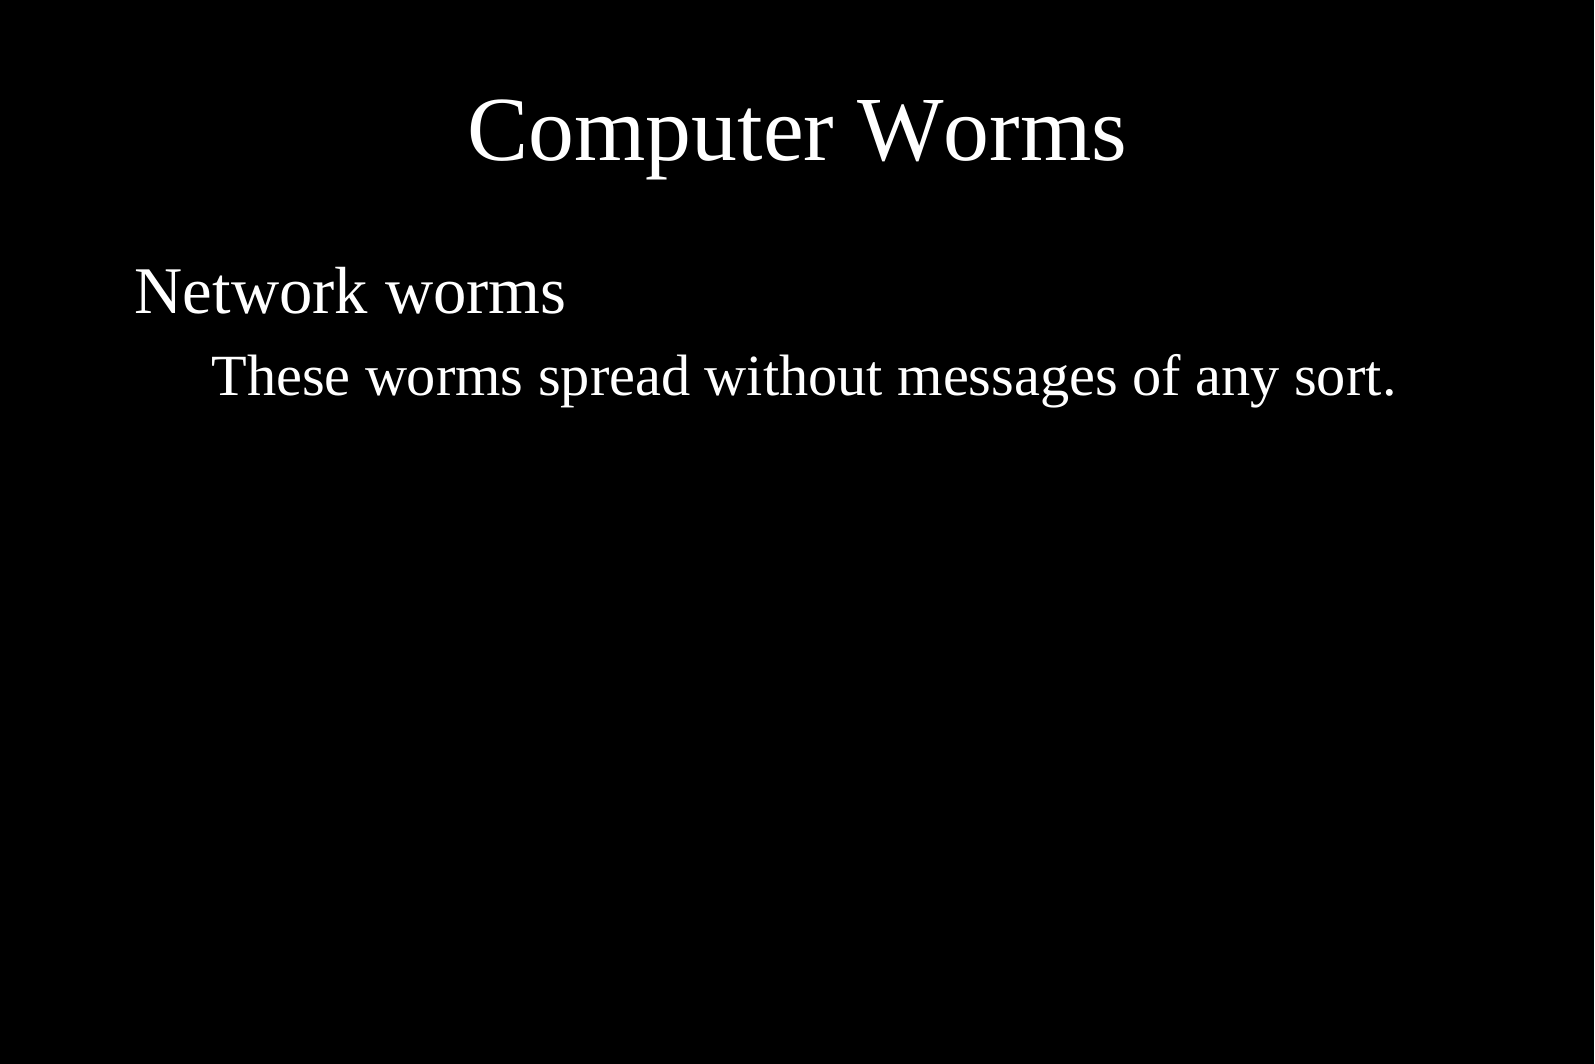

# Computer Worms
Network worms
These worms spread without messages of any sort.